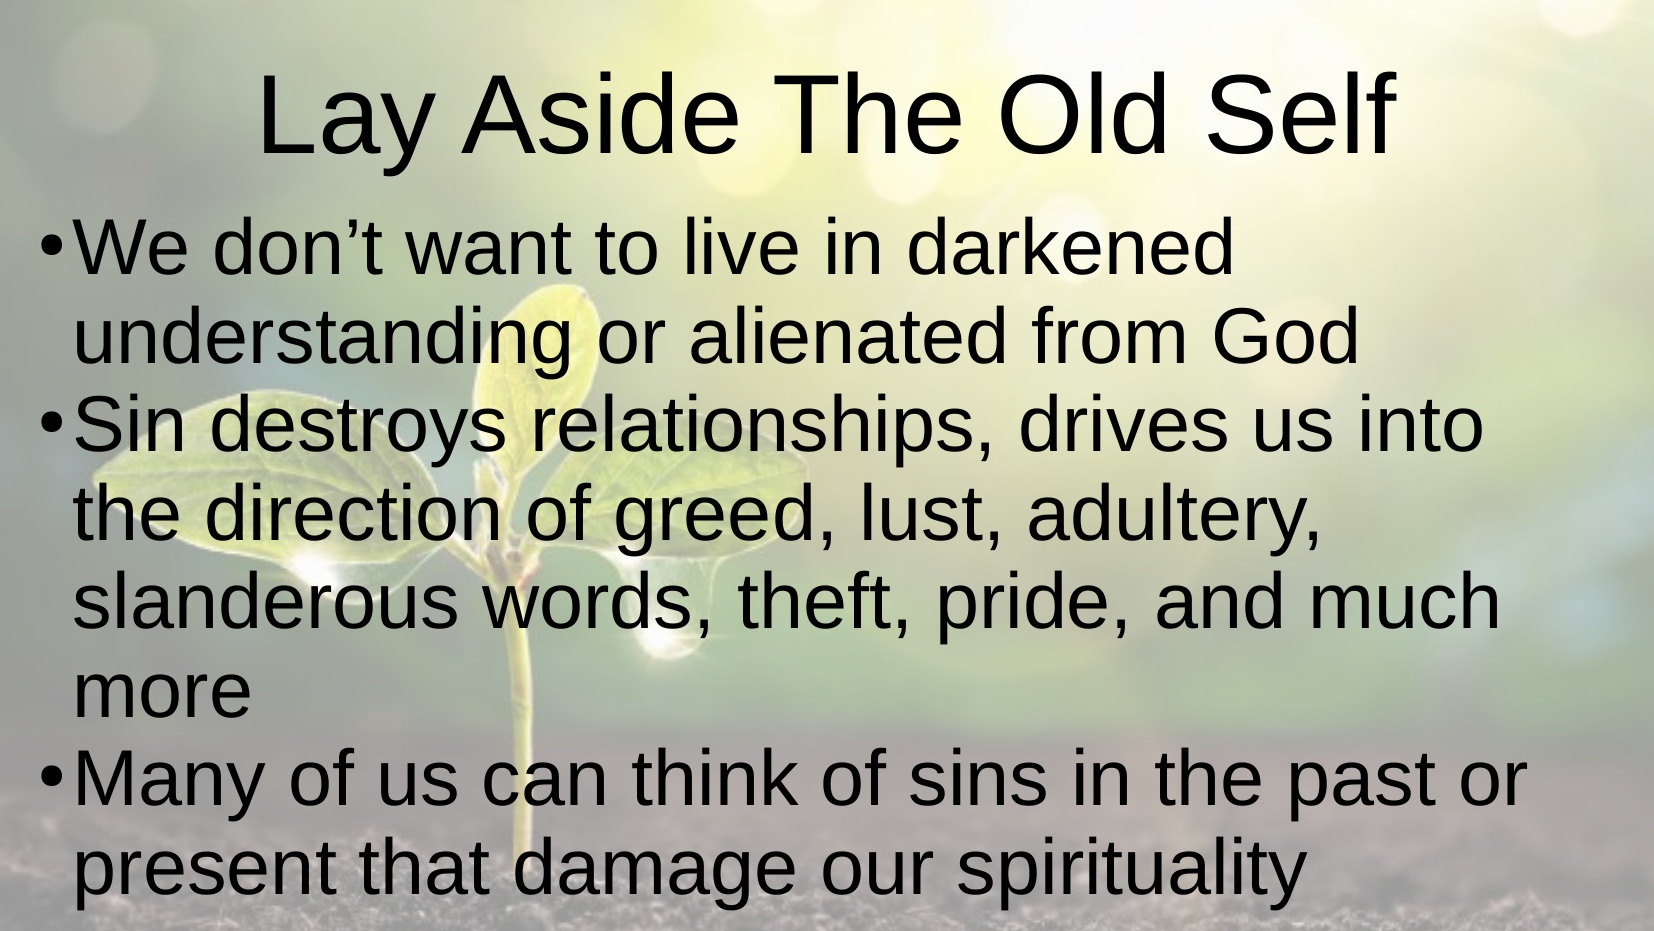

# Lay Aside The Old Self
We don’t want to live in darkened understanding or alienated from God
Sin destroys relationships, drives us into the direction of greed, lust, adultery, slanderous words, theft, pride, and much more
Many of us can think of sins in the past or present that damage our spirituality